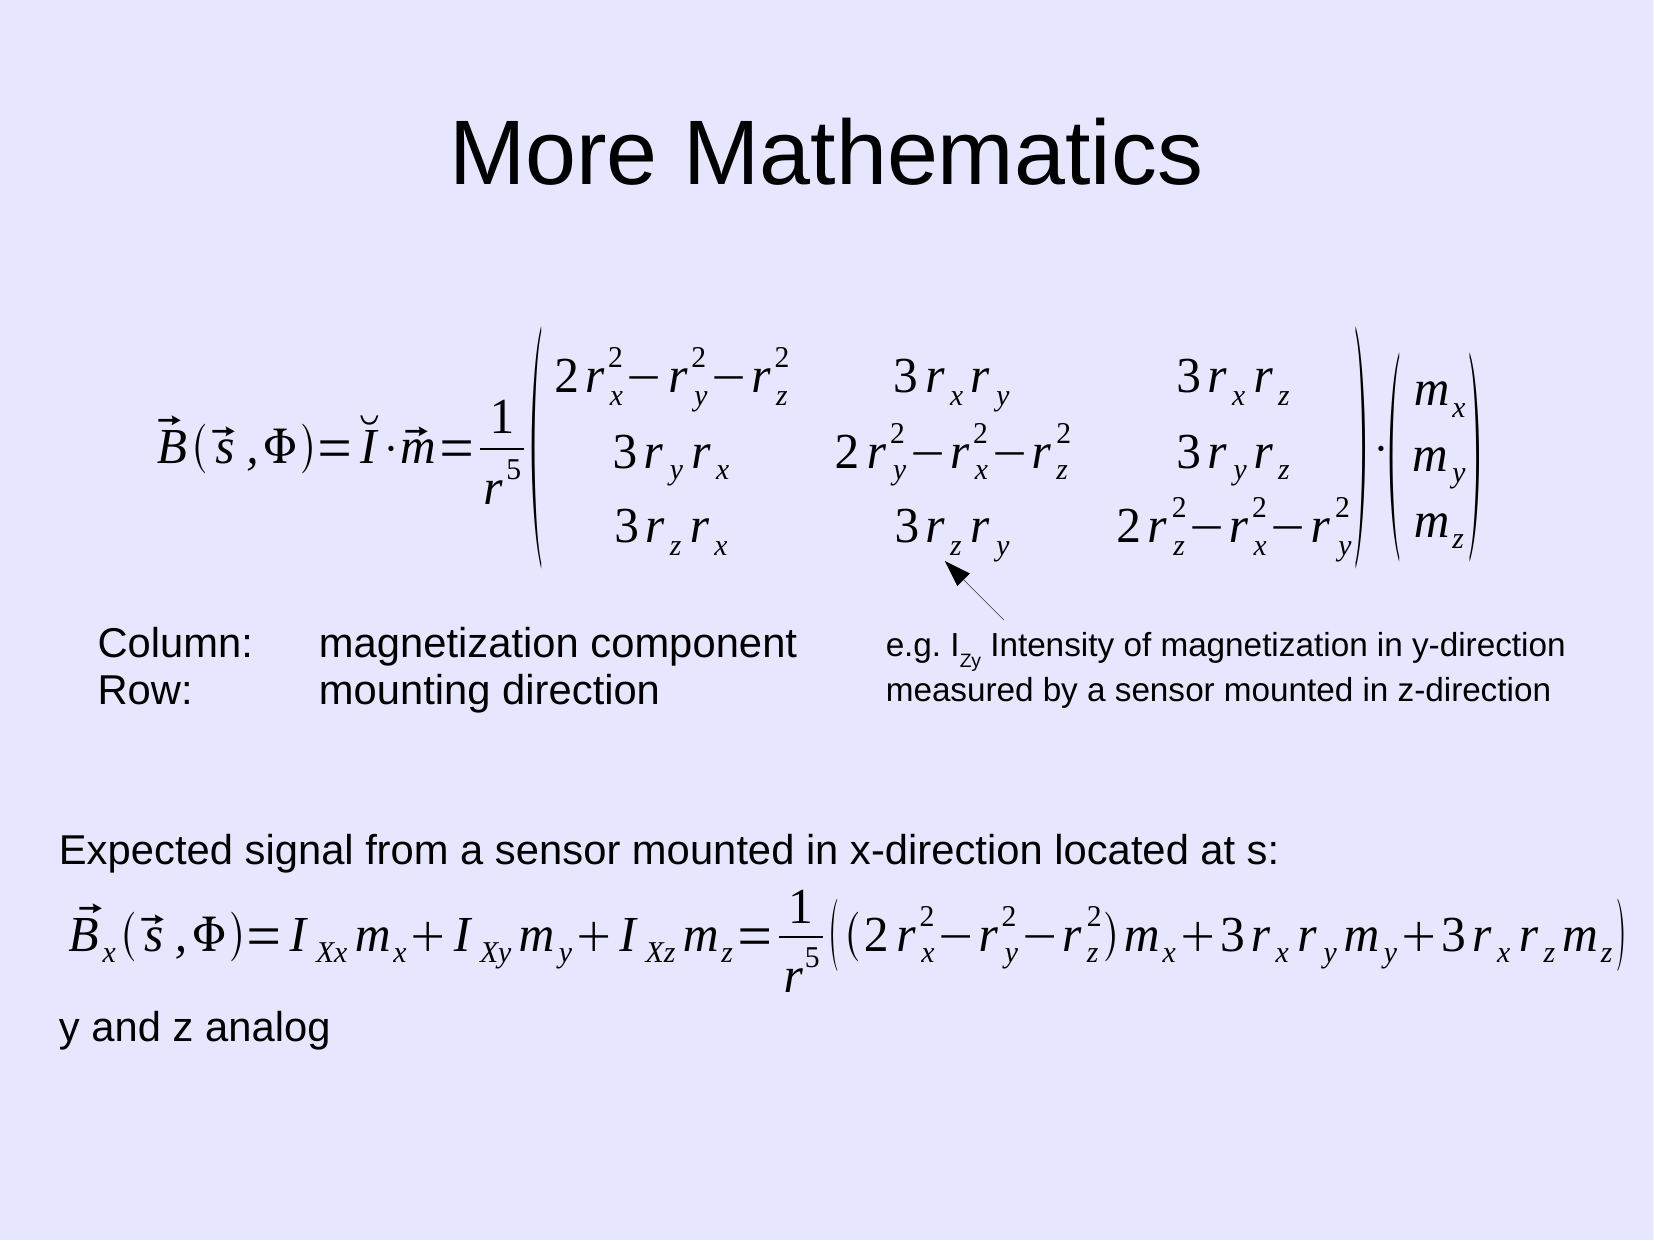

# More Mathematics
Column: 	magnetization component
Row: 		mounting direction
e.g. IZy Intensity of magnetization in y-direction
measured by a sensor mounted in z-direction
Expected signal from a sensor mounted in x-direction located at s:
y and z analog